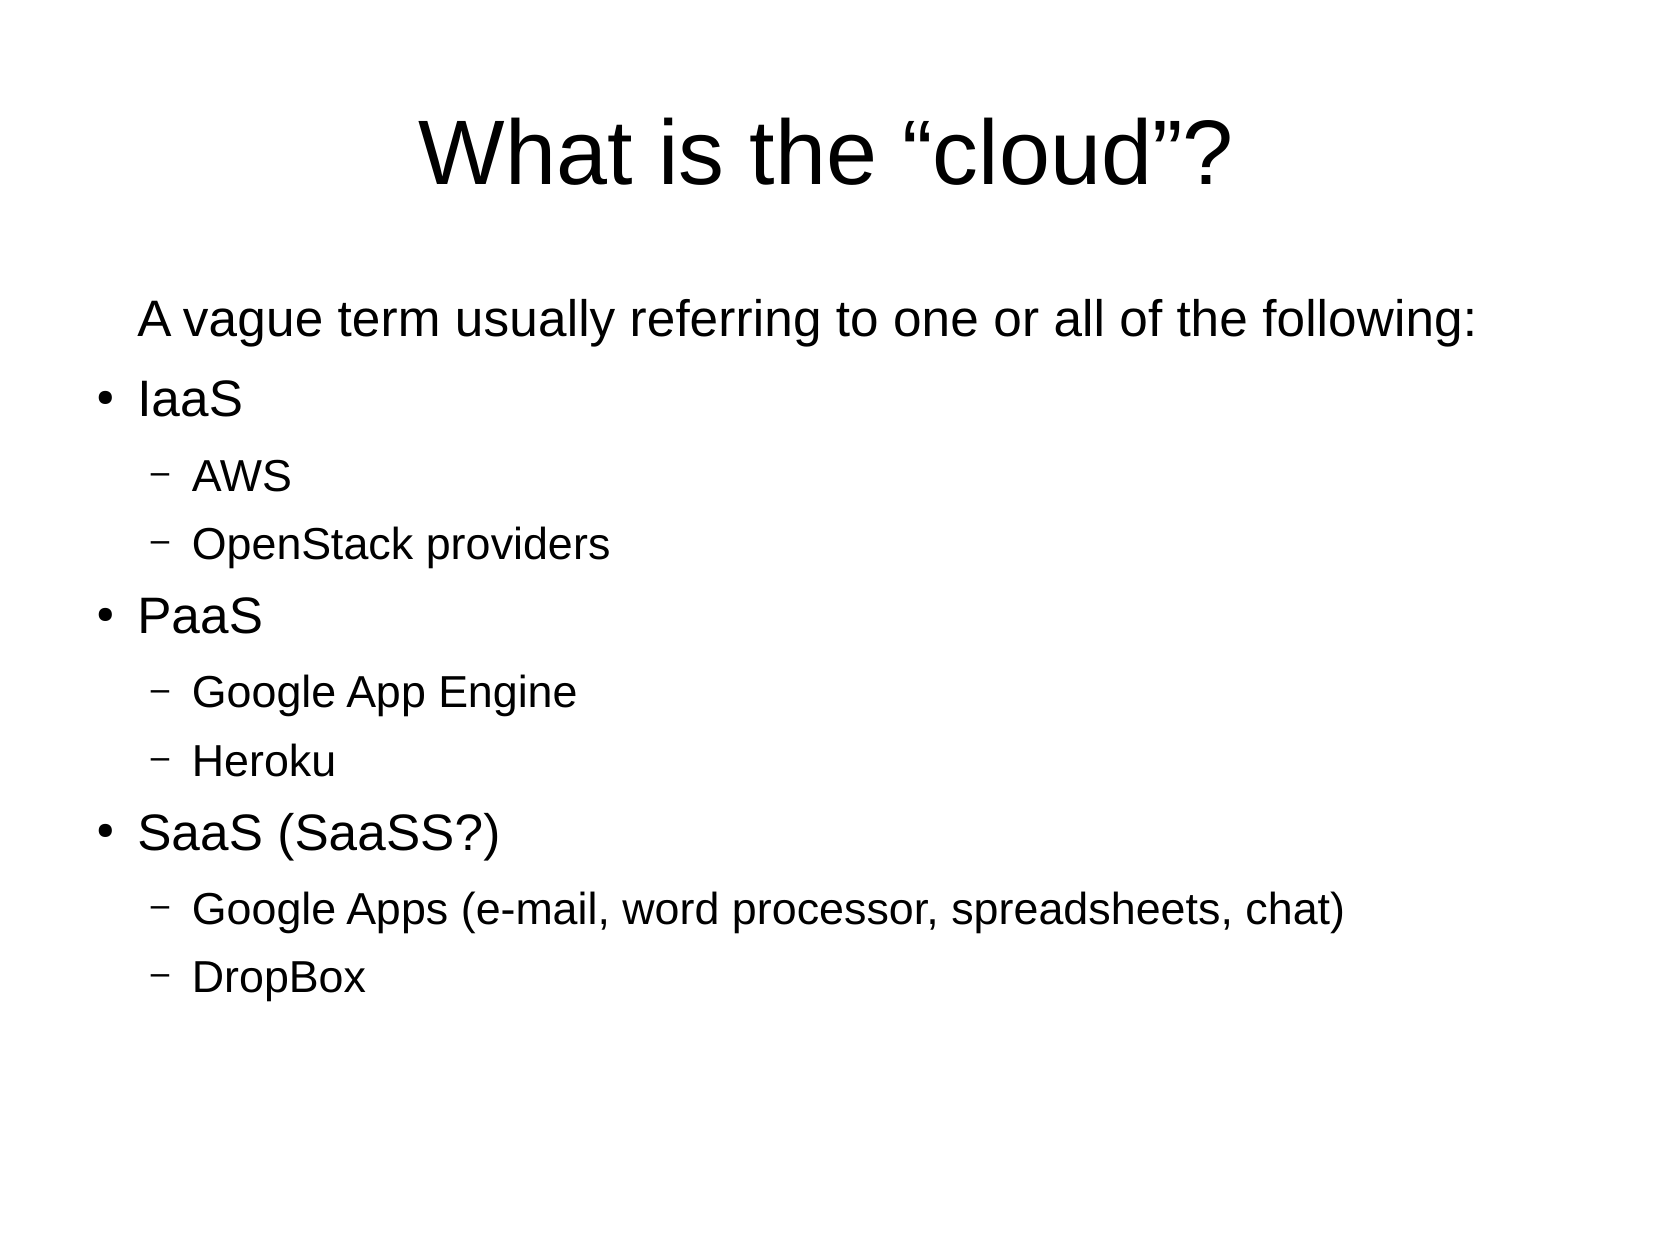

# What is the “cloud”?
A vague term usually referring to one or all of the following:
IaaS
AWS
OpenStack providers
PaaS
Google App Engine
Heroku
SaaS (SaaSS?)
Google Apps (e-mail, word processor, spreadsheets, chat)
DropBox